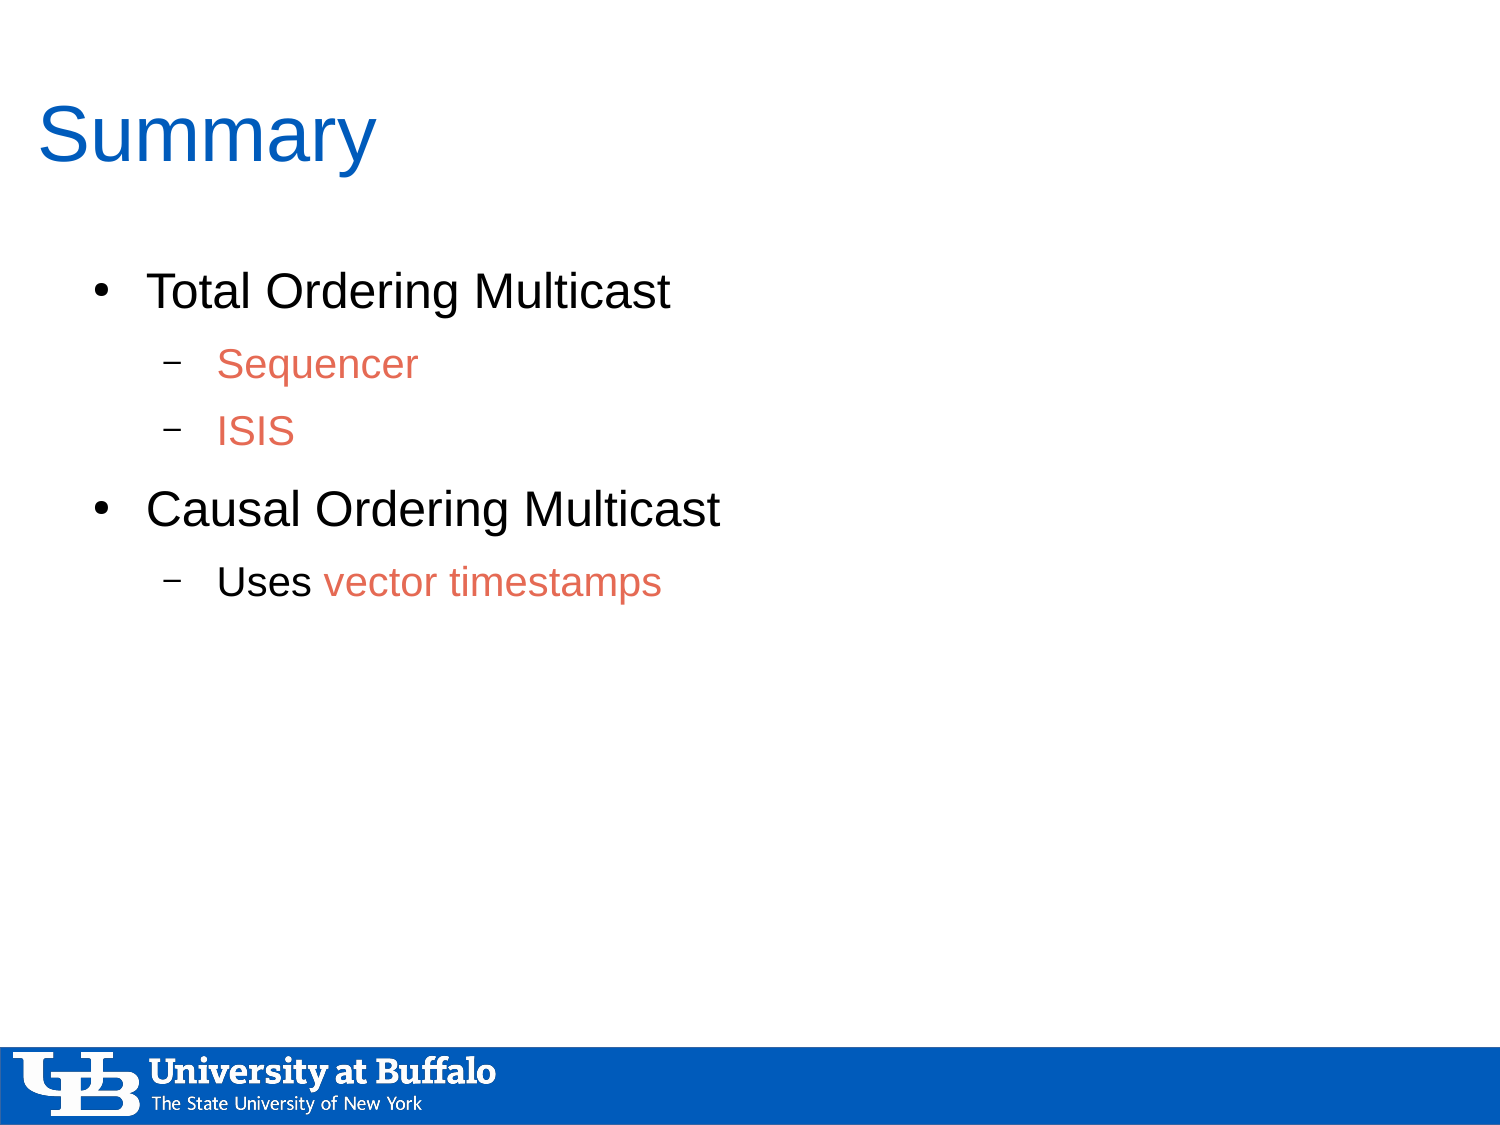

# Summary
Total Ordering Multicast
Sequencer
ISIS
Causal Ordering Multicast
Uses vector timestamps